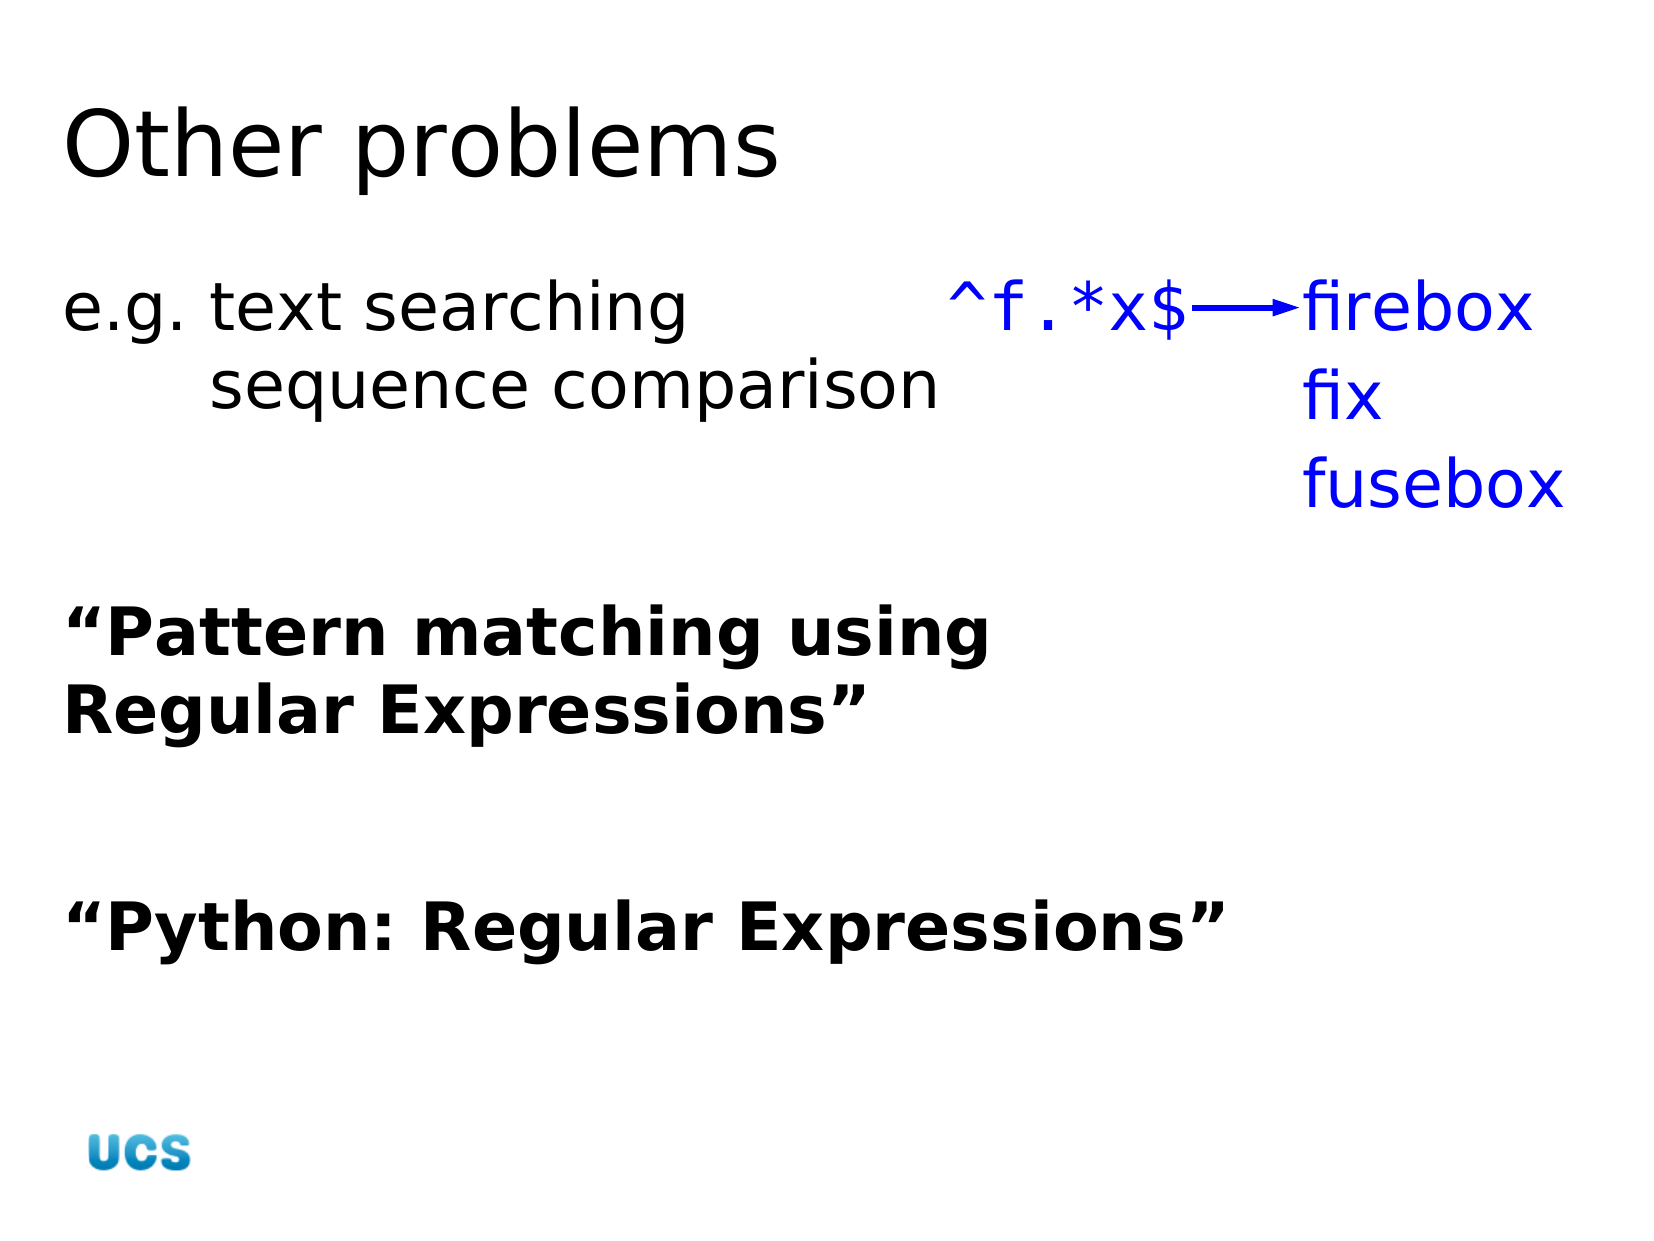

Other problems
e.g.	text searching
		sequence comparison
^f.*x$
firebox
fix
fusebox
“Pattern matching using
Regular Expressions”
“Python: Regular Expressions”